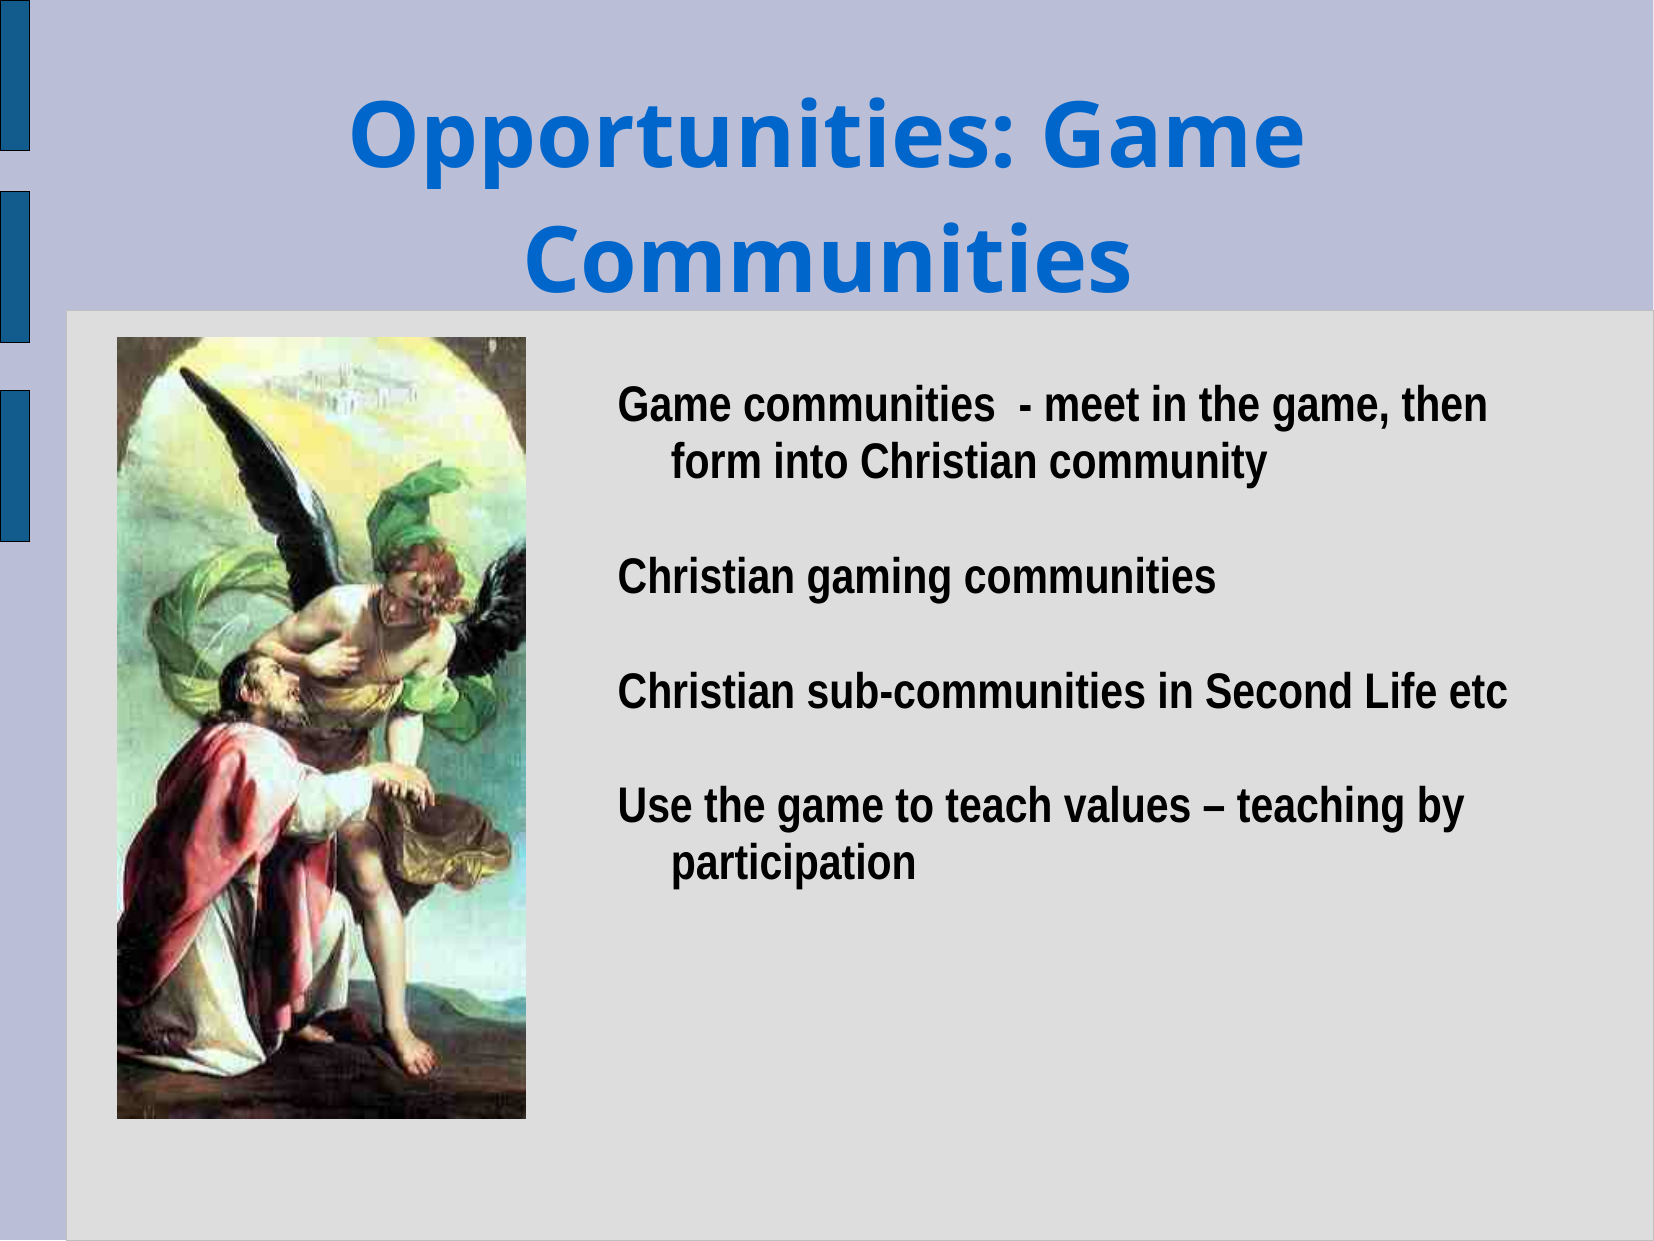

# Opportunities: Game Communities
Game communities - meet in the game, then form into Christian community
Christian gaming communities
Christian sub-communities in Second Life etc
Use the game to teach values – teaching by participation